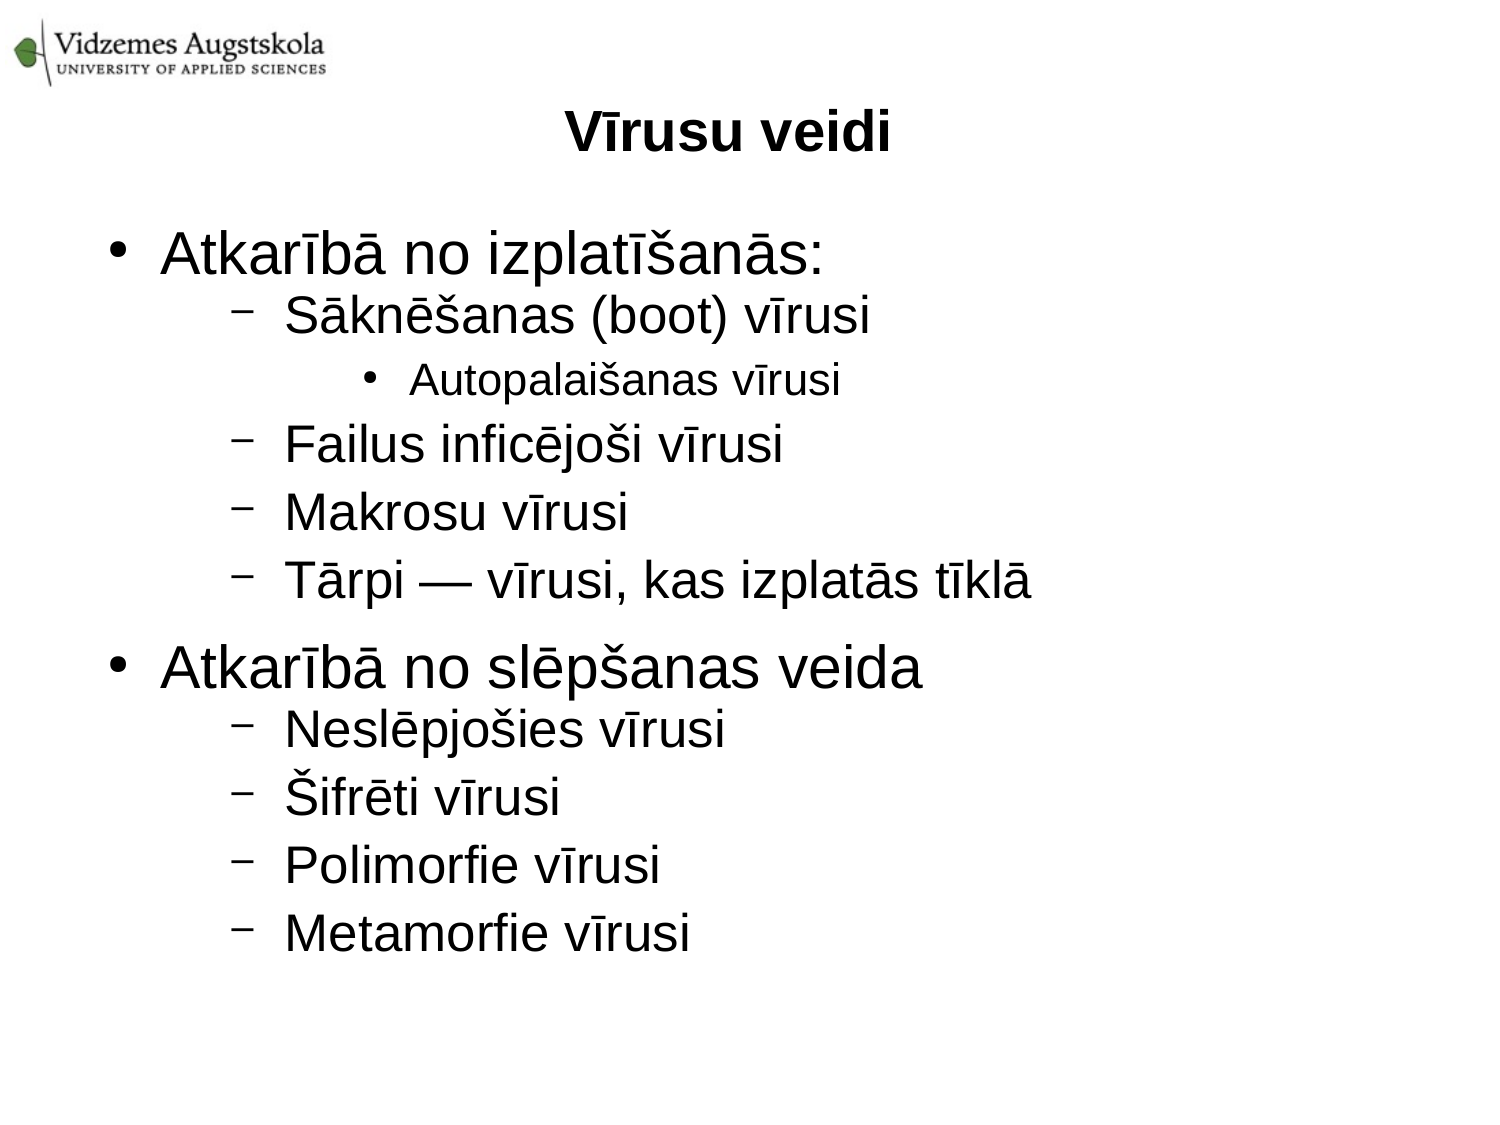

# Vīrusu veidi
Atkarībā no izplatīšanās:
Sāknēšanas (boot) vīrusi
Autopalaišanas vīrusi
Failus inficējoši vīrusi
Makrosu vīrusi
Tārpi — vīrusi, kas izplatās tīklā
Atkarībā no slēpšanas veida
Neslēpjošies vīrusi
Šifrēti vīrusi
Polimorfie vīrusi
Metamorfie vīrusi